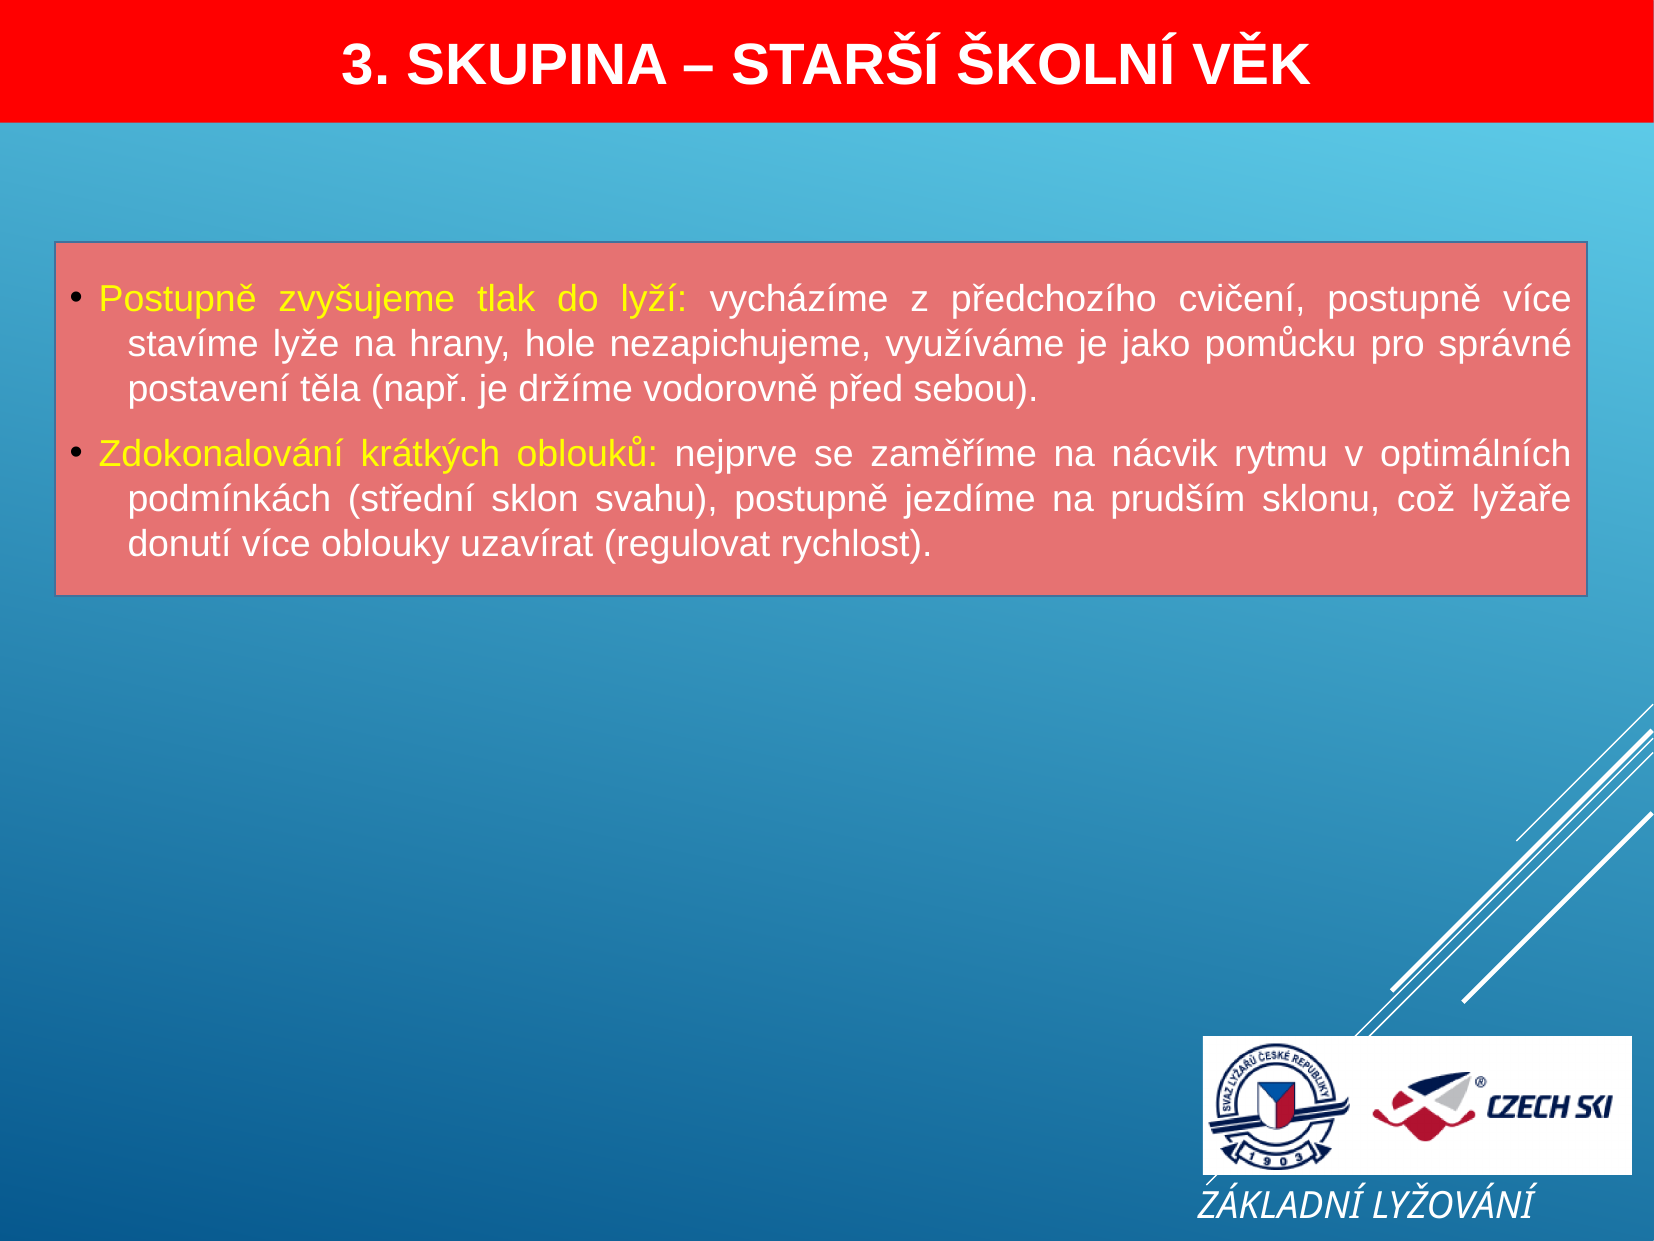

# 3. skupina – starší školní věk
Postupně zvyšujeme tlak do lyží: vycházíme z předchozího cvičení, postupně více stavíme lyže na hrany, hole nezapichujeme, využíváme je jako pomůcku pro správné postavení těla (např. je držíme vodorovně před sebou).
Zdokonalování krátkých oblouků: nejprve se zaměříme na nácvik rytmu v optimálních podmínkách (střední sklon svahu), postupně jezdíme na prudším sklonu, což lyžaře donutí více oblouky uzavírat (regulovat rychlost).
ZÁKLADNÍ LYŽOVÁNÍ